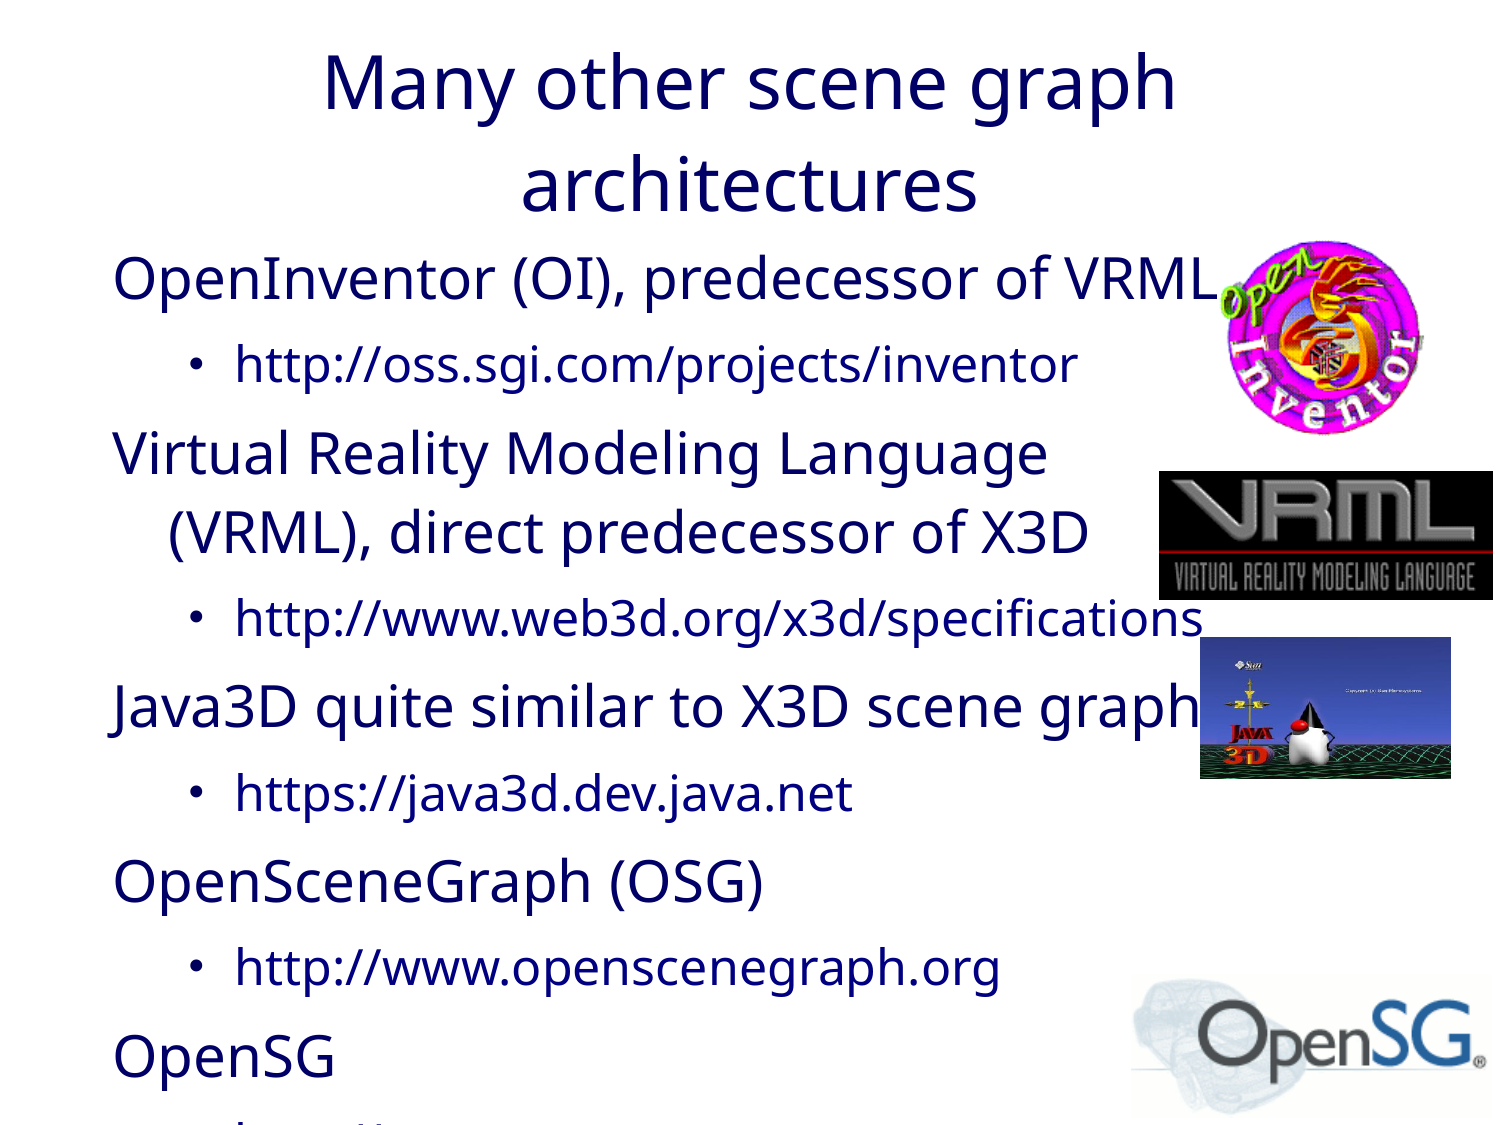

# Many other scene graph architectures
OpenInventor (OI), predecessor of VRML
http://oss.sgi.com/projects/inventor
Virtual Reality Modeling Language (VRML), direct predecessor of X3D
http://www.web3d.org/x3d/specifications
Java3D quite similar to X3D scene graph
https://java3d.dev.java.net
OpenSceneGraph (OSG)
http://www.openscenegraph.org
OpenSG
http://www.opensg.org